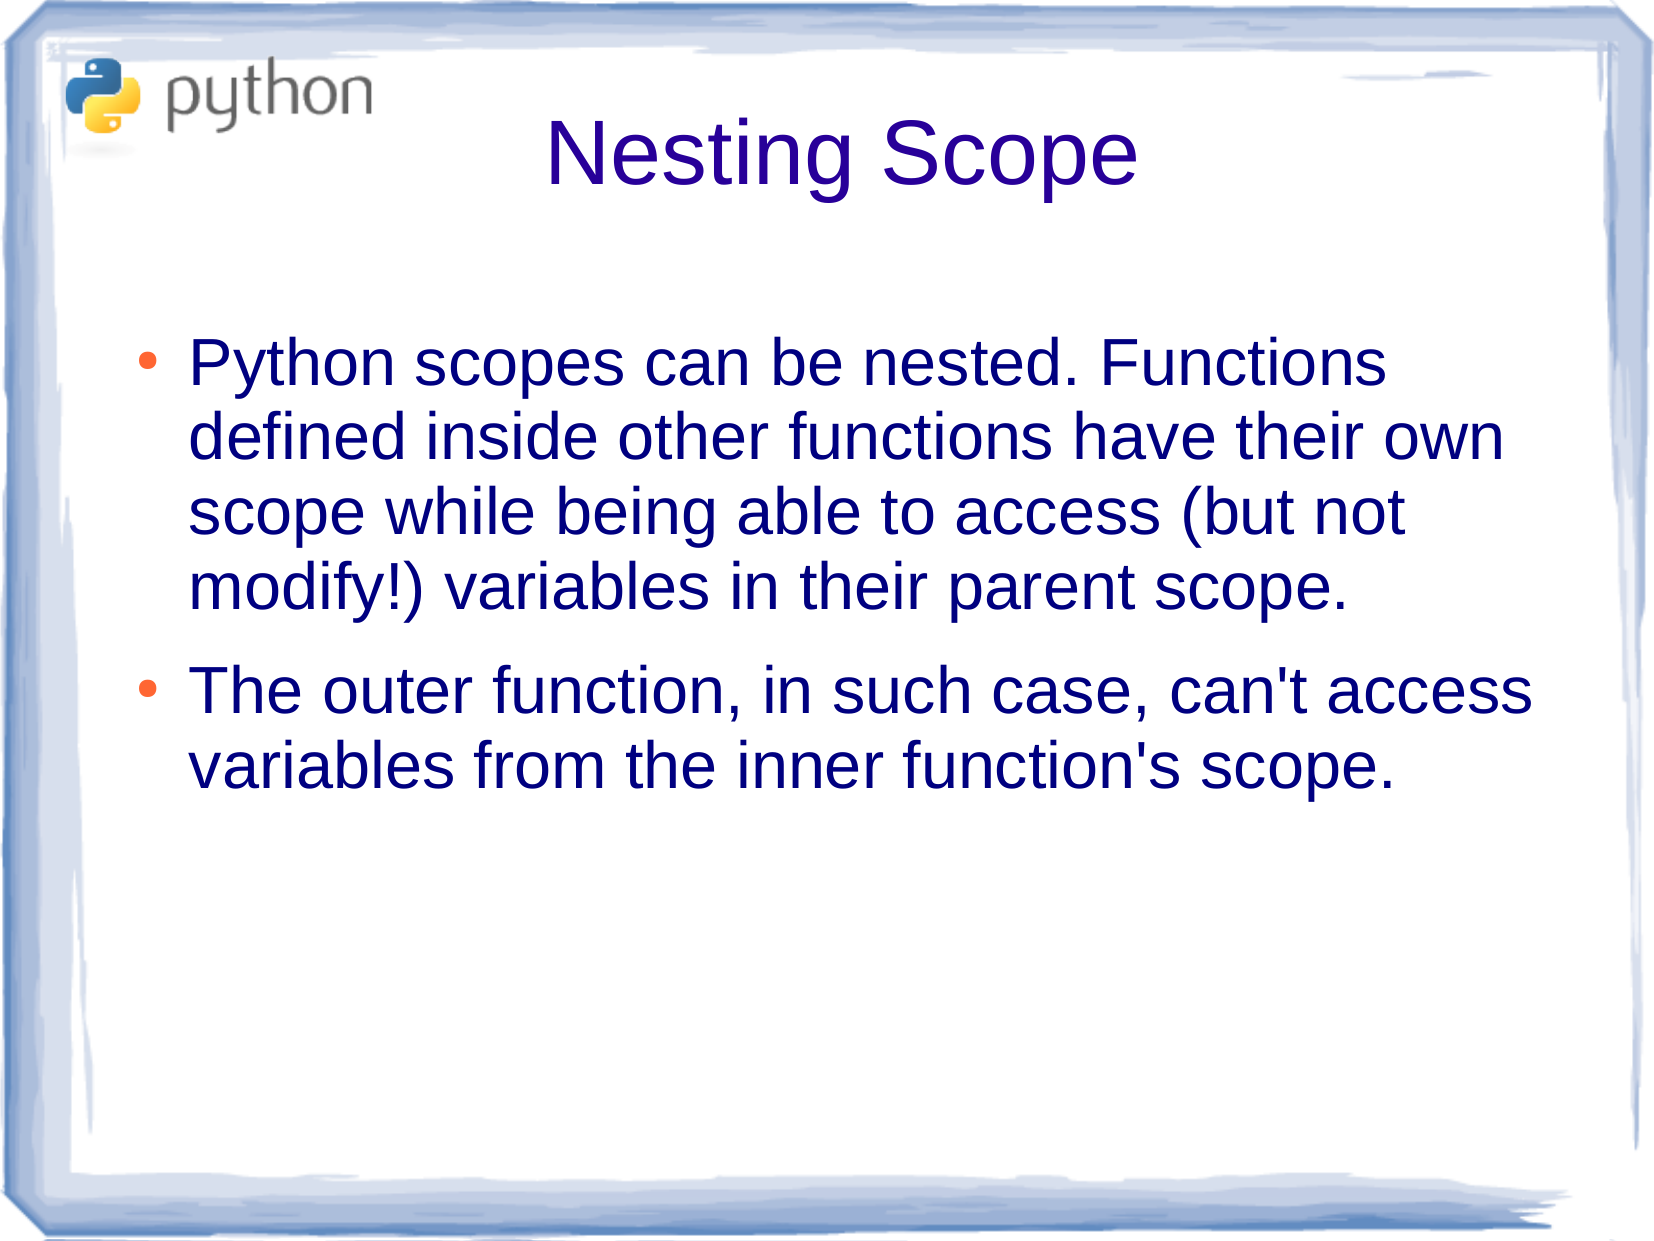

# Nesting Scope
Python scopes can be nested. Functions defined inside other functions have their own scope while being able to access (but not modify!) variables in their parent scope.
The outer function, in such case, can't access variables from the inner function's scope.